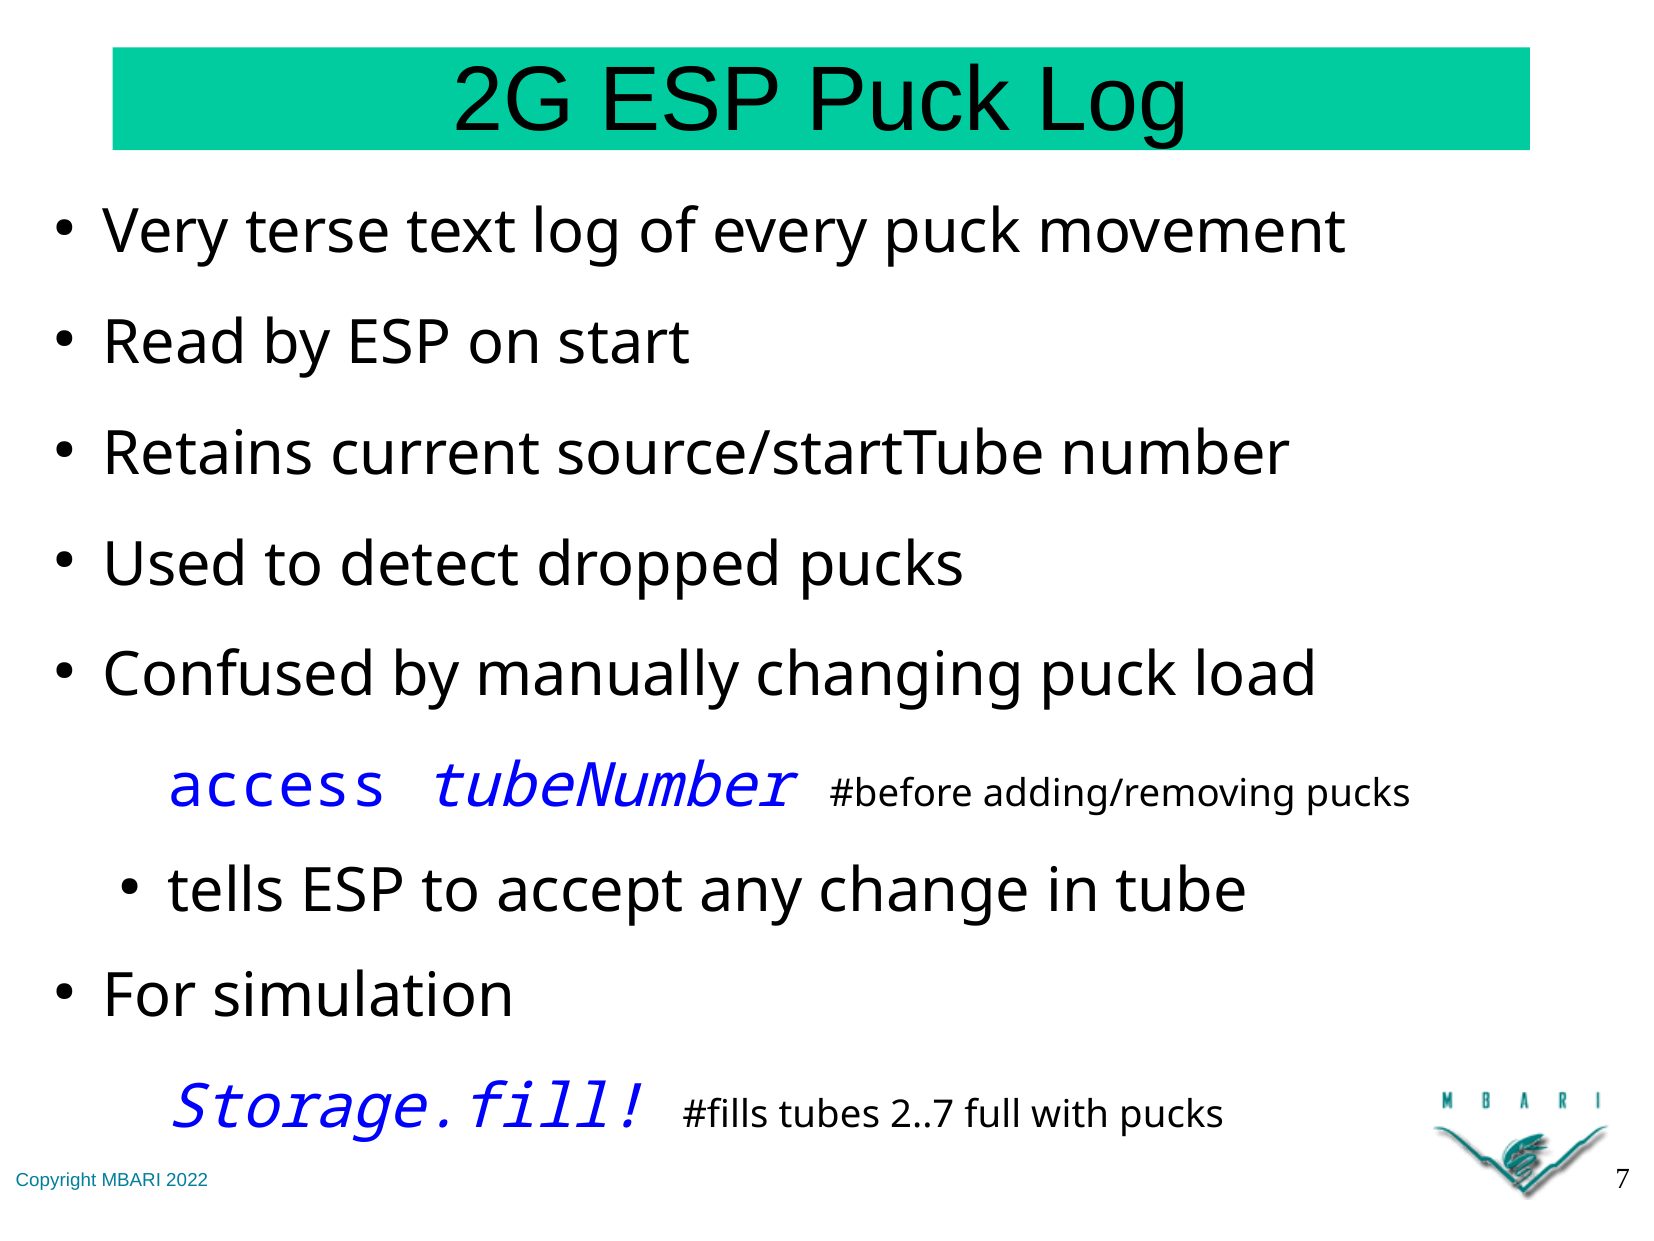

# 2G ESP Puck Log
Very terse text log of every puck movement
Read by ESP on start
Retains current source/startTube number
Used to detect dropped pucks
Confused by manually changing puck load
access tubeNumber #before adding/removing pucks
tells ESP to accept any change in tube
For simulation
Storage.fill! #fills tubes 2..7 full with pucks